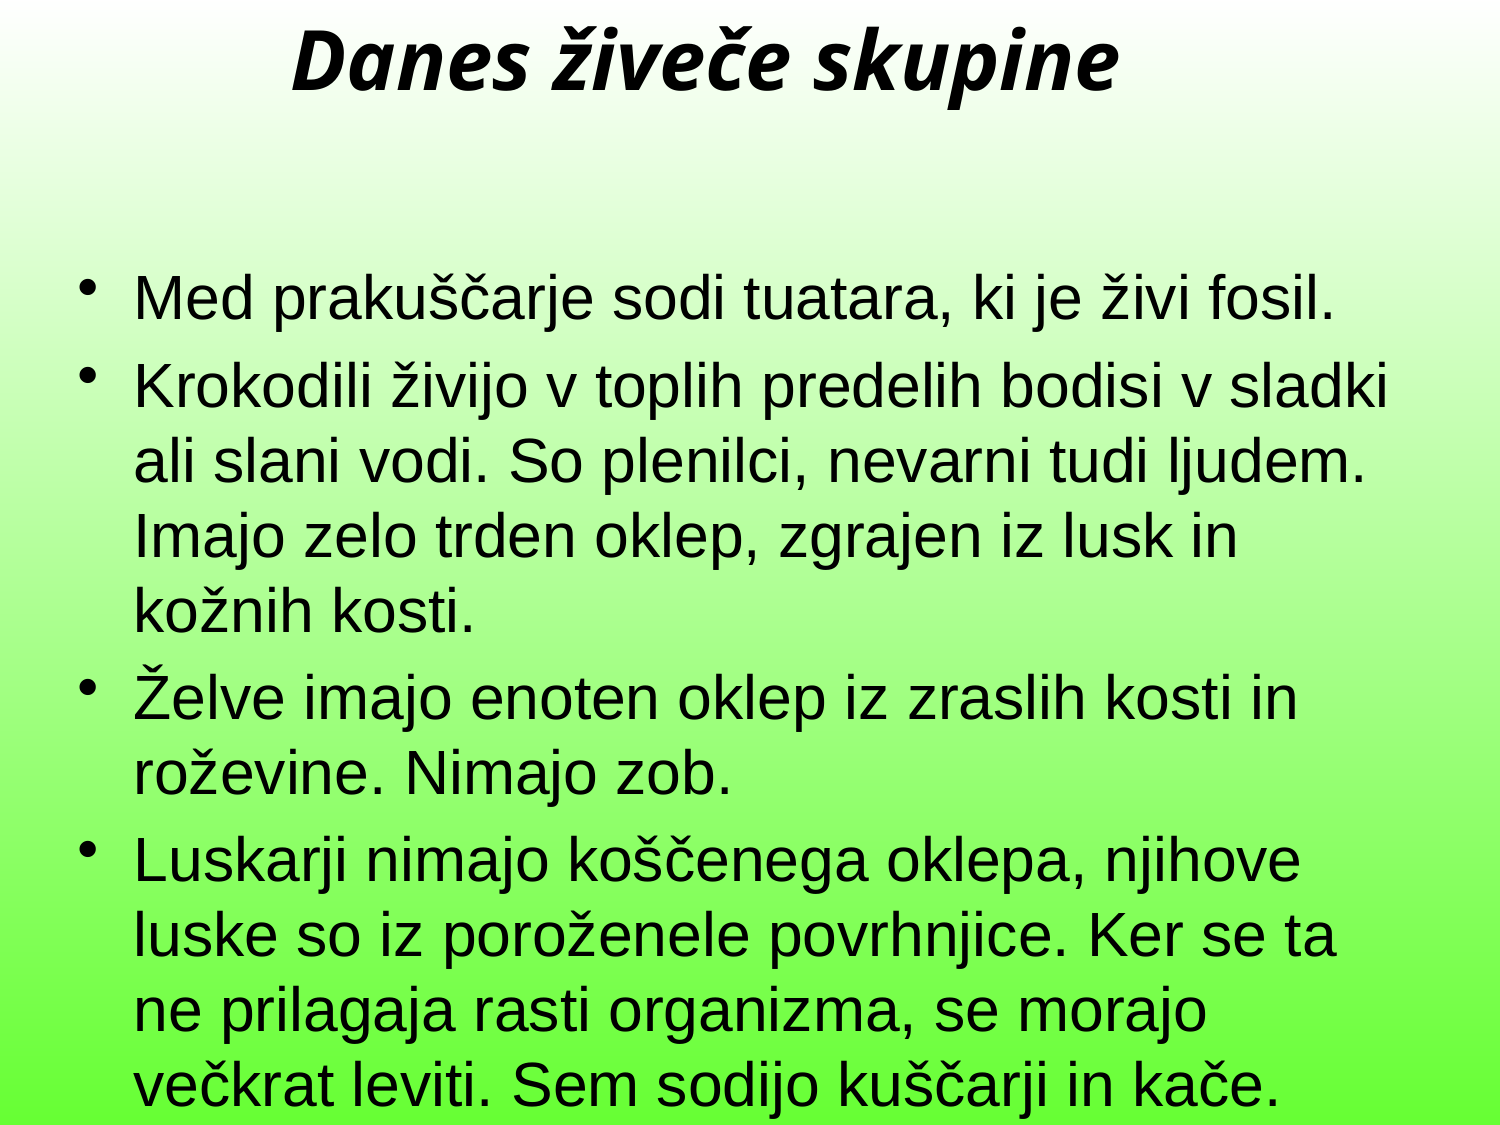

Danes živeče skupine
Med prakuščarje sodi tuatara, ki je živi fosil.
Krokodili živijo v toplih predelih bodisi v sladki ali slani vodi. So plenilci, nevarni tudi ljudem. Imajo zelo trden oklep, zgrajen iz lusk in kožnih kosti.
Želve imajo enoten oklep iz zraslih kosti in roževine. Nimajo zob.
Luskarji nimajo koščenega oklepa, njihove luske so iz poroženele povrhnjice. Ker se ta ne prilagaja rasti organizma, se morajo večkrat leviti. Sem sodijo kuščarji in kače.